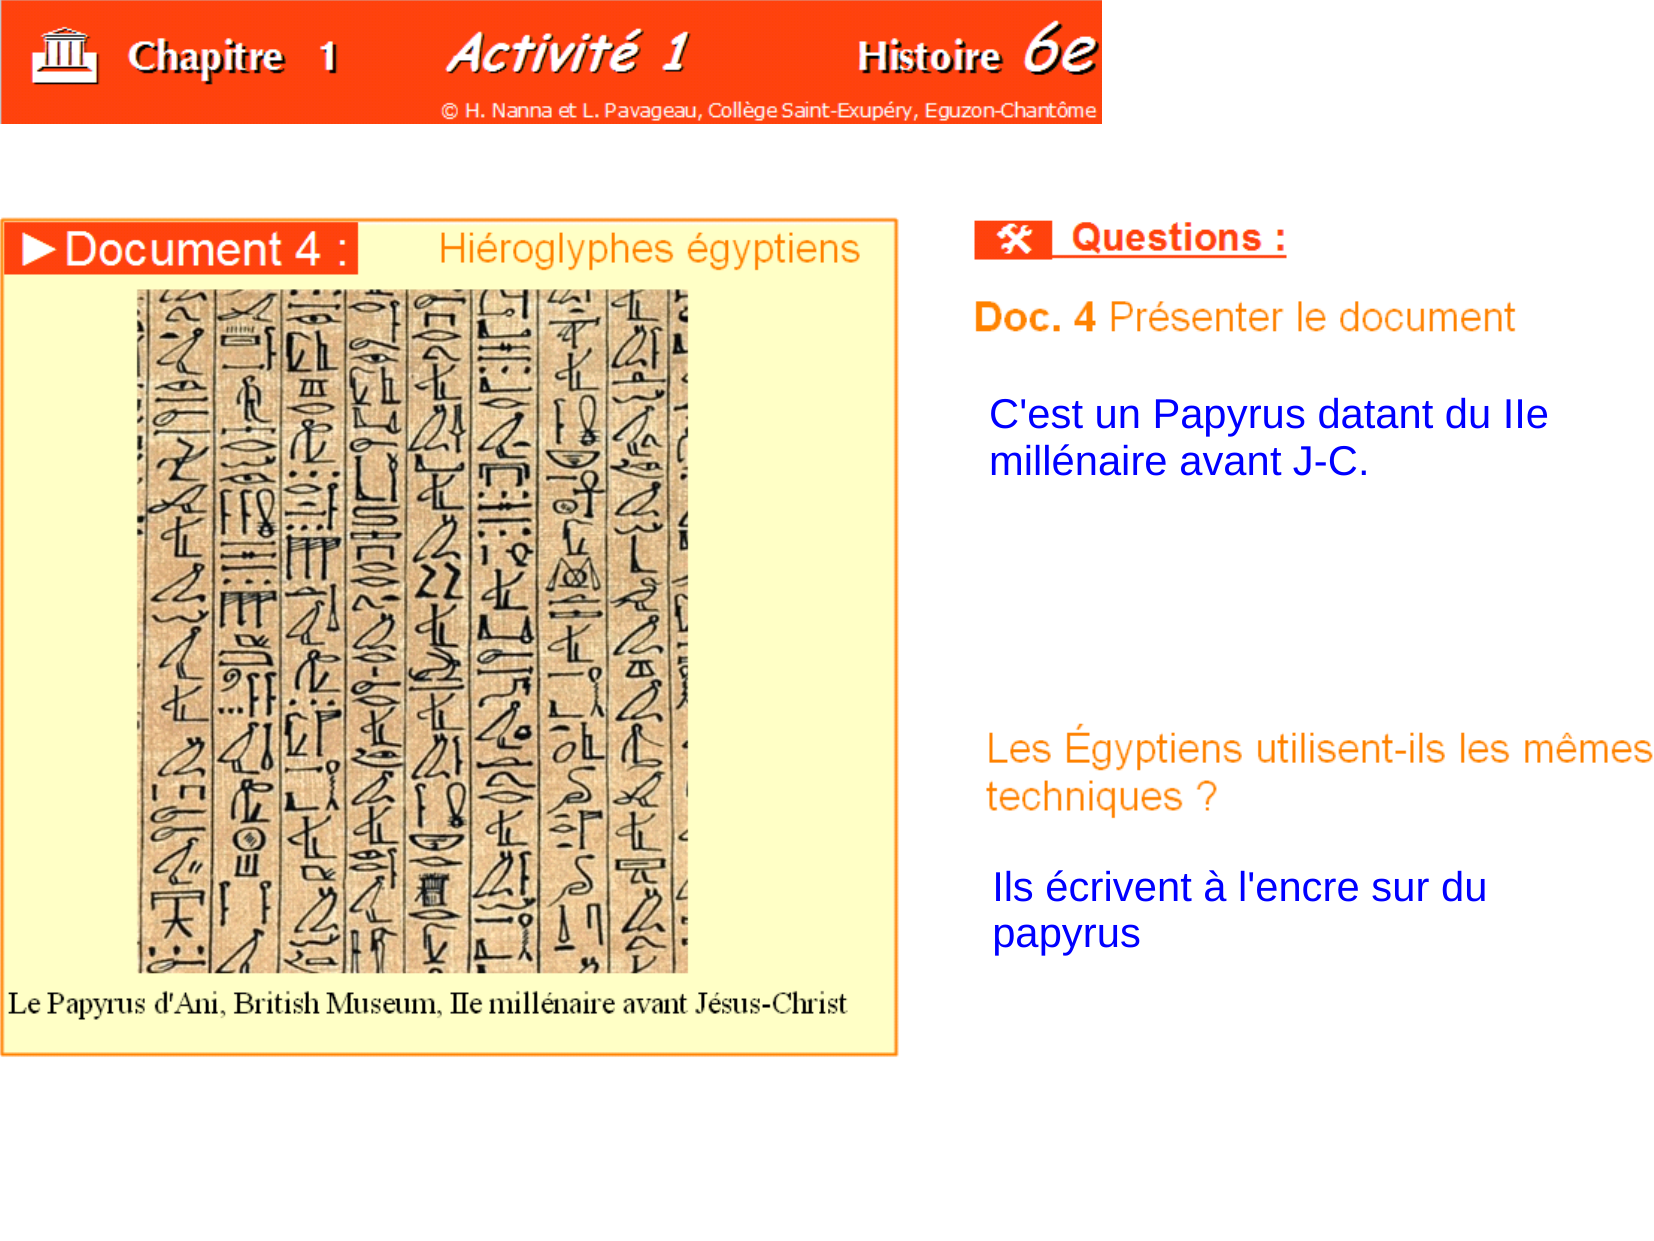

C'est un Papyrus datant du IIe millénaire avant J-C.
Ils écrivent à l'encre sur du papyrus